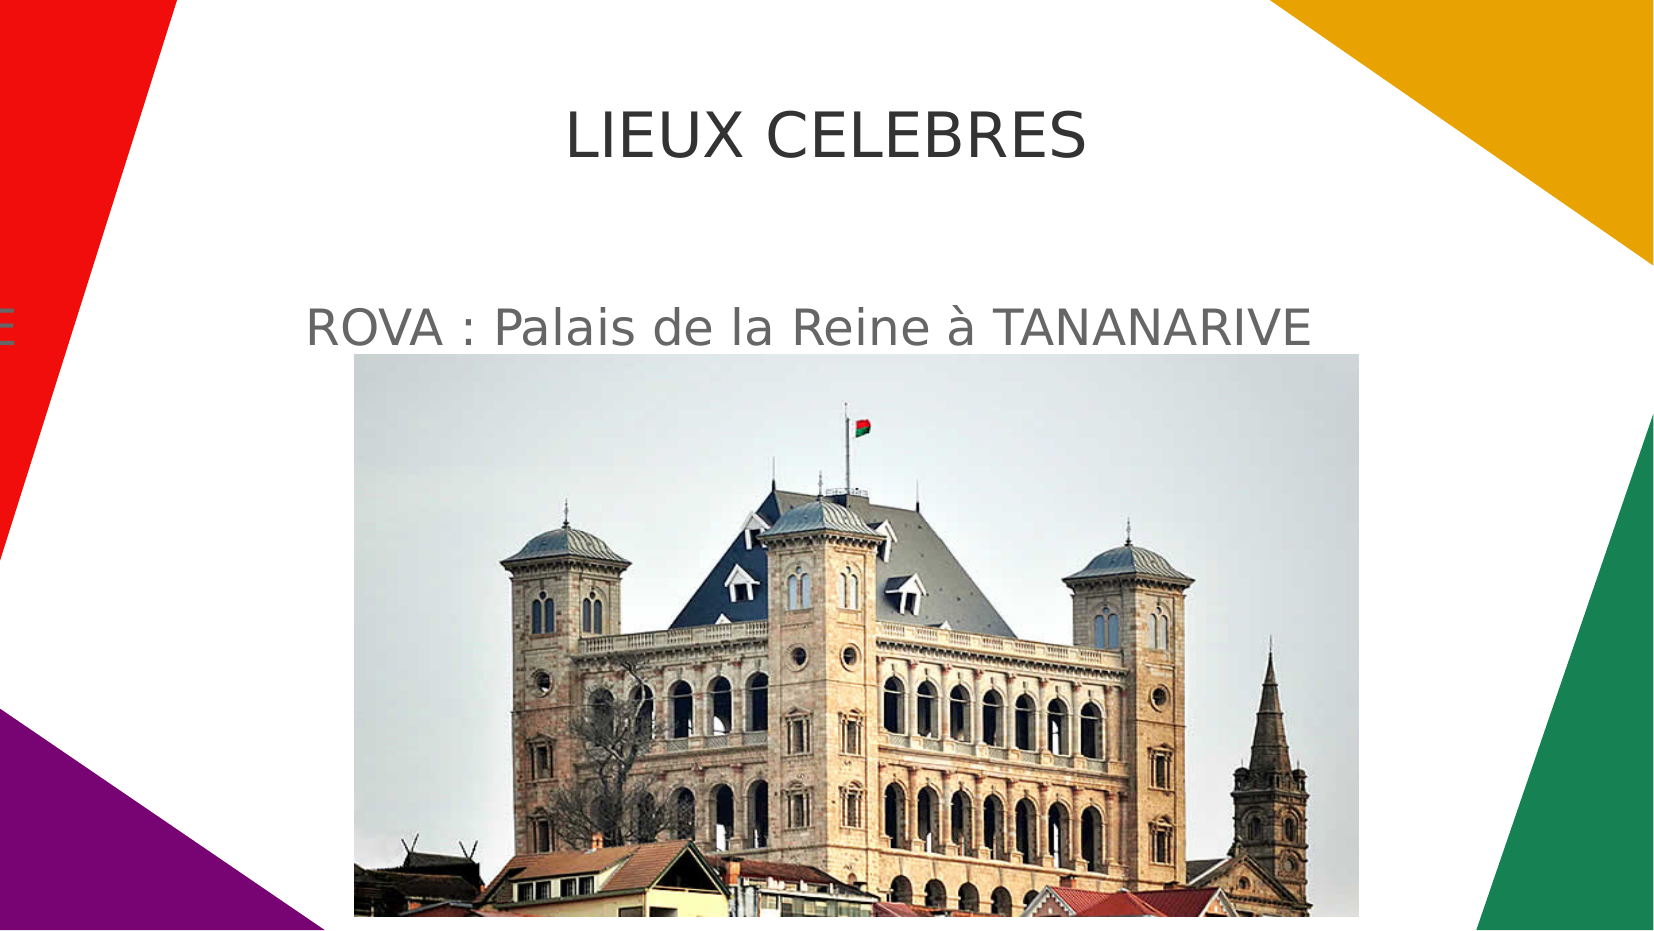

# LIEUX CELEBRES
LE ROVA : Palais de la Reine à TANANARIVE